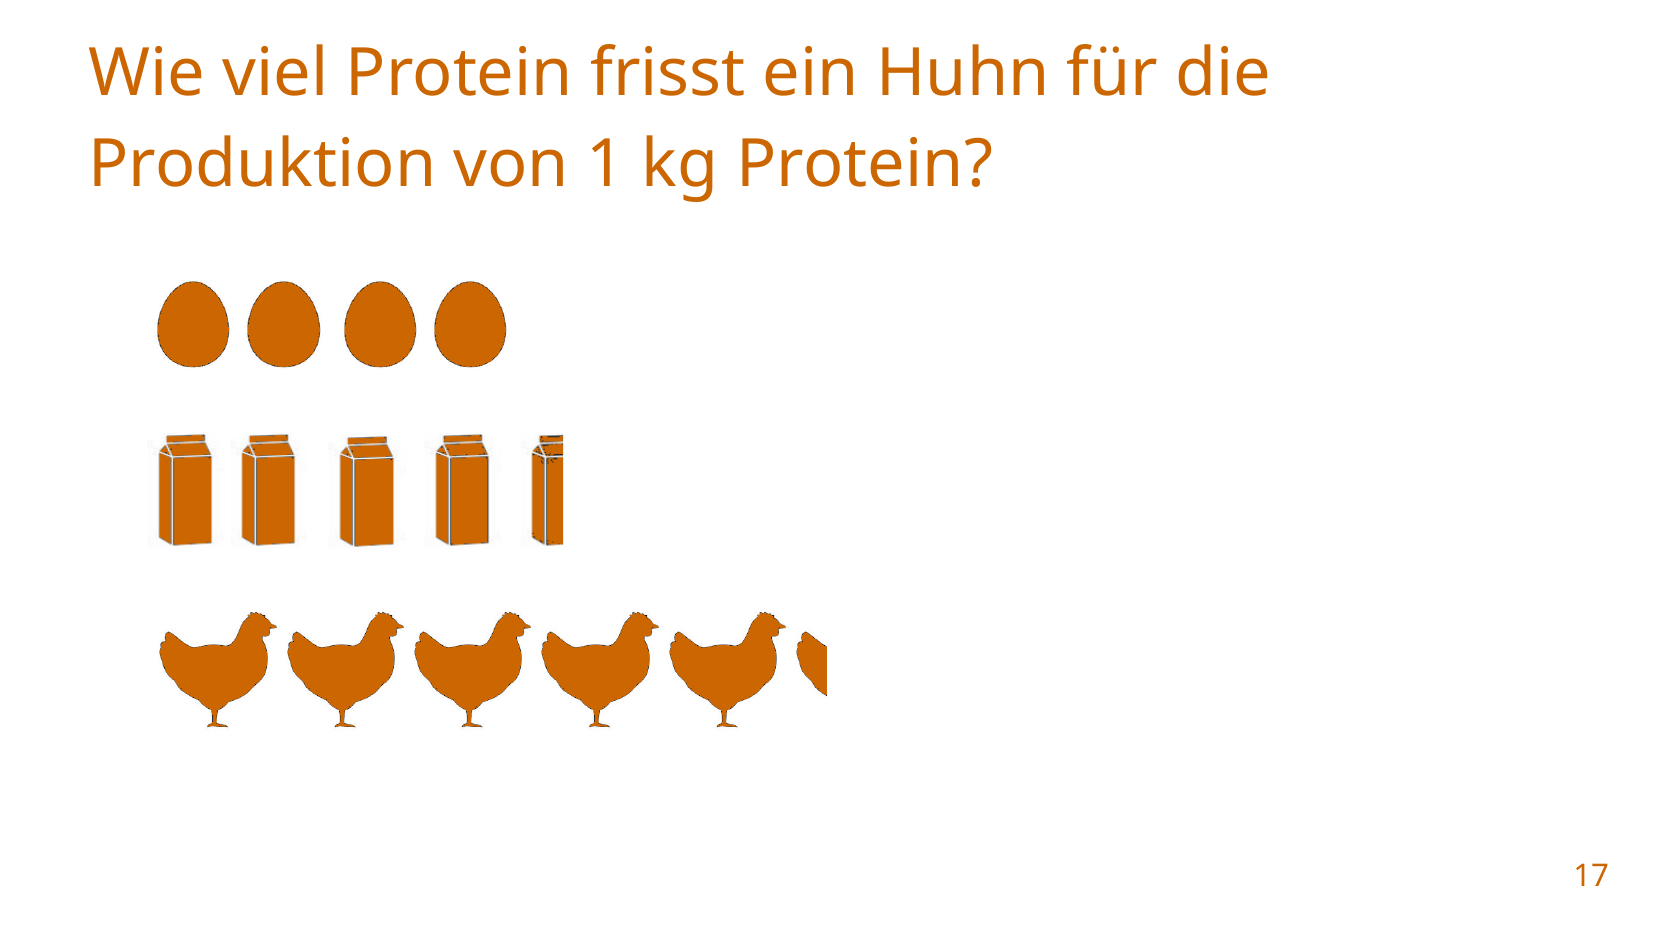

# Wie viel Protein frisst ein Huhn für die Produktion von 1 kg Protein?